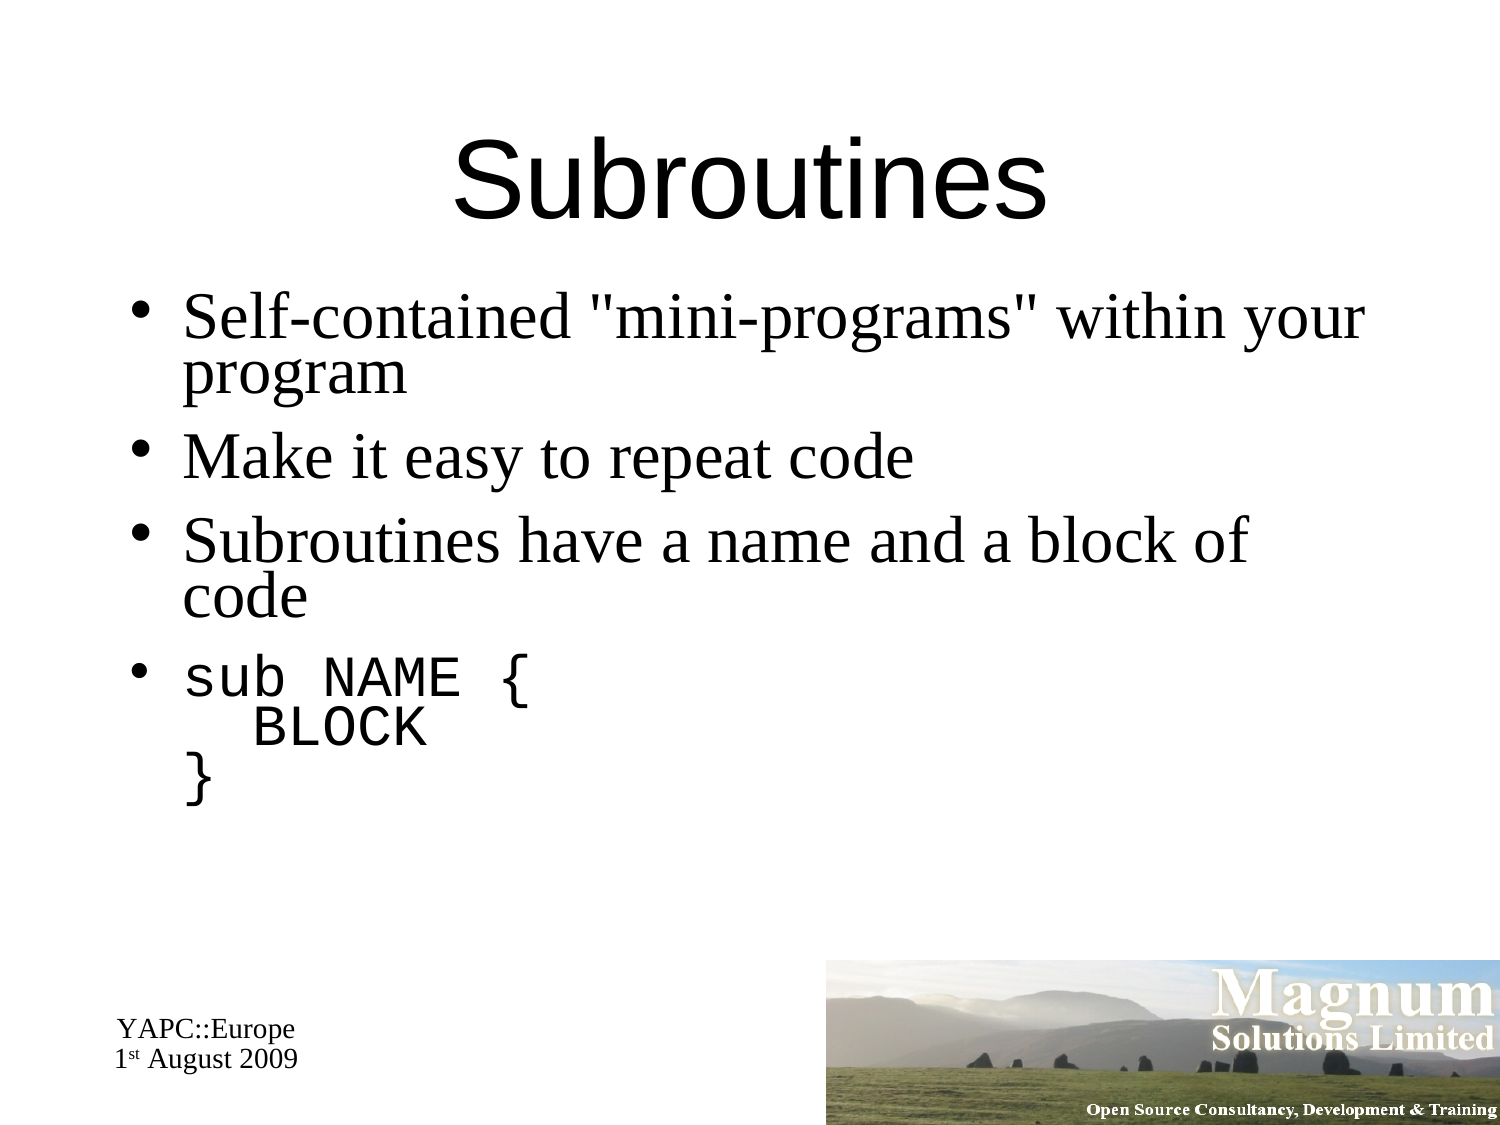

# Subroutines
Self-contained "mini-programs" within your program
Make it easy to repeat code
Subroutines have a name and a block of code
sub NAME {
 BLOCK
}
95